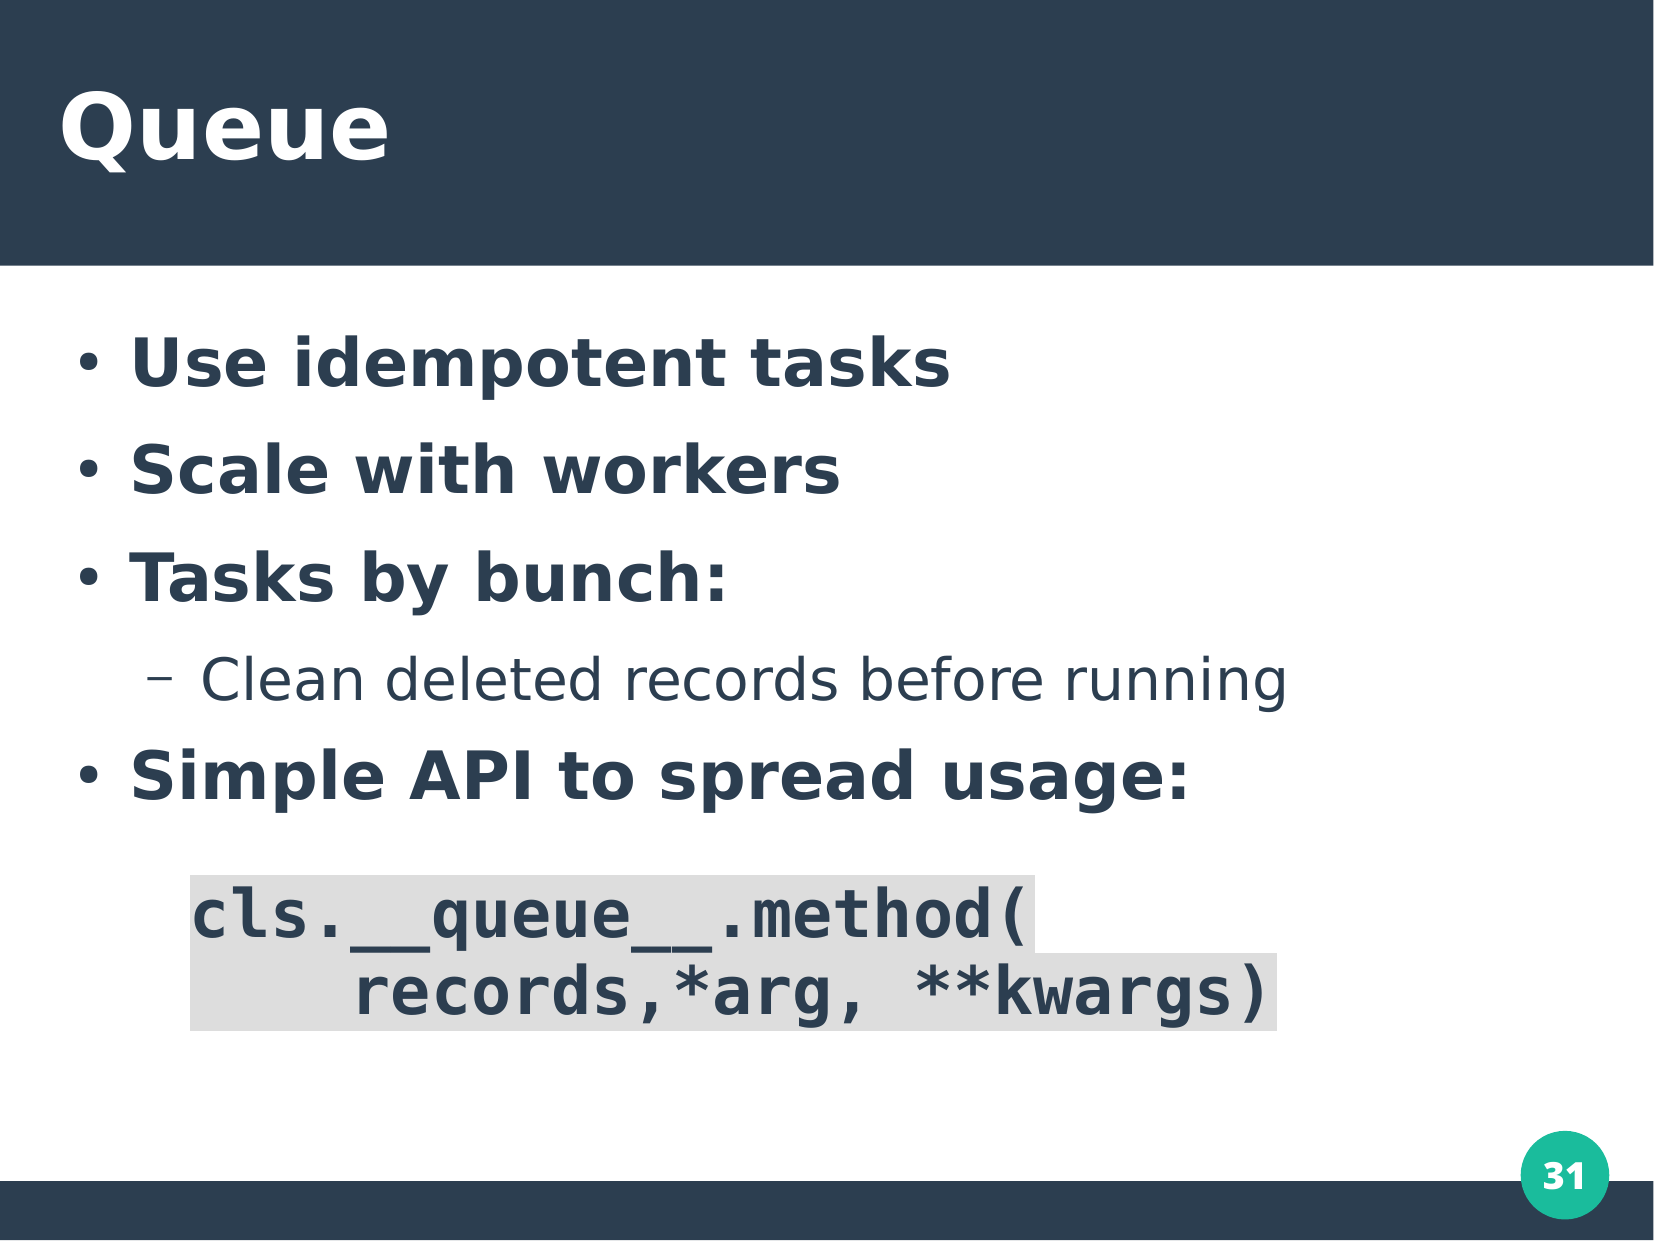

# Queue
Use idempotent tasks
Scale with workers
Tasks by bunch:
Clean deleted records before running
Simple API to spread usage:
cls.__queue__.method(
 records,*arg, **kwargs)
31